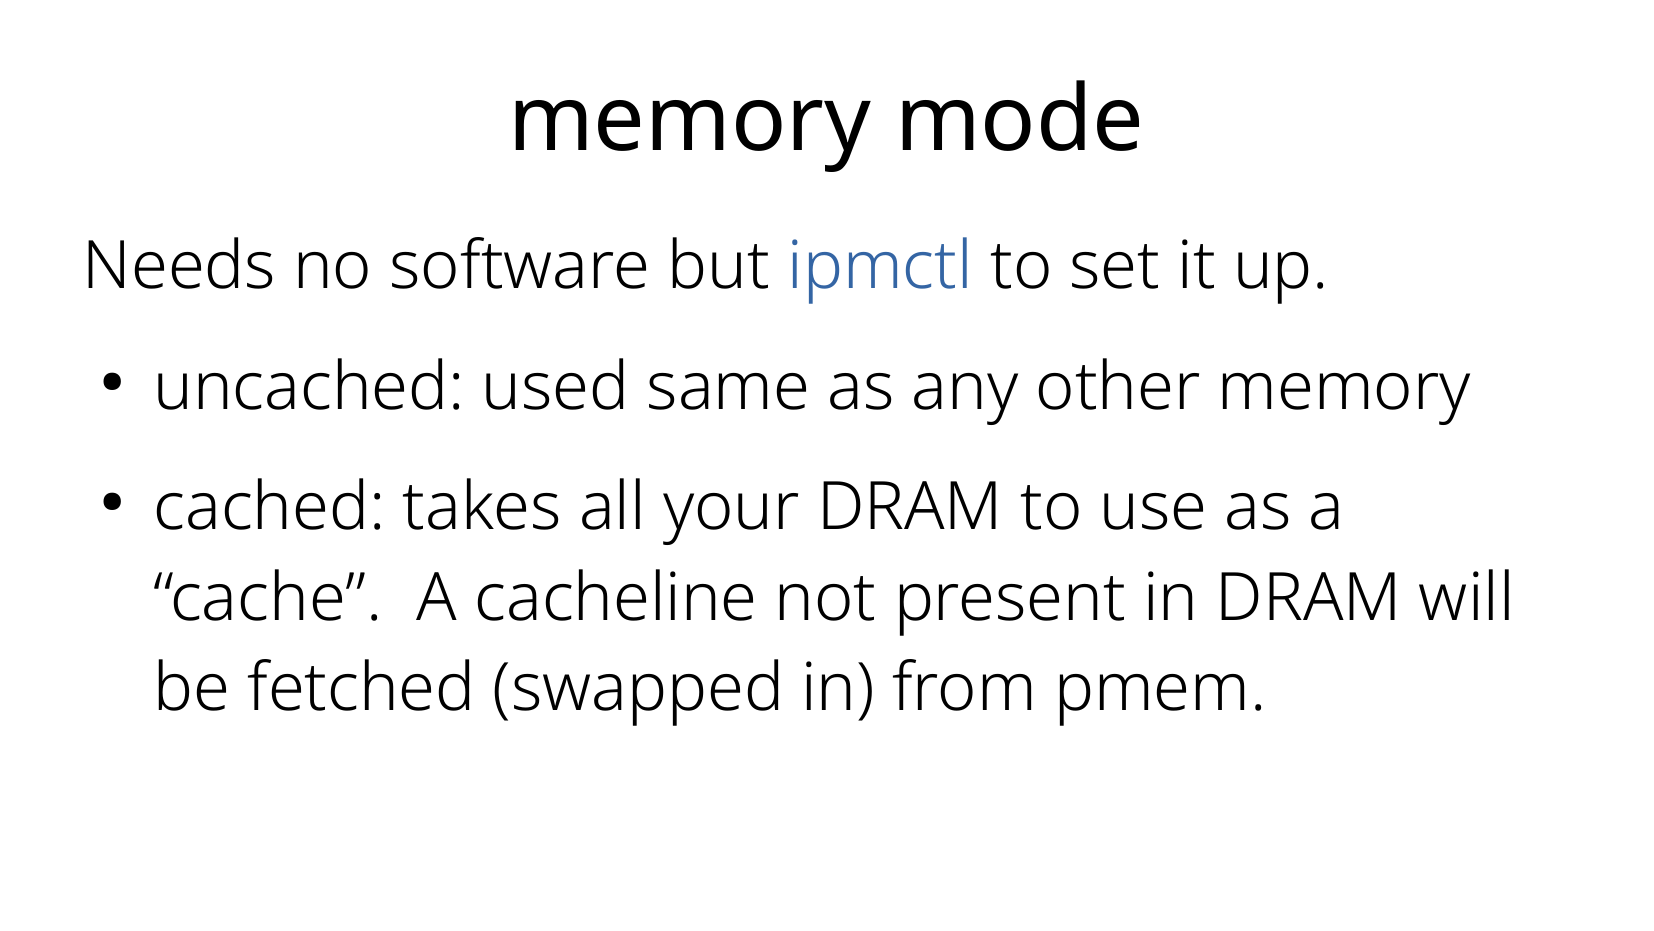

# memory mode
Needs no software but ipmctl to set it up.
uncached: used same as any other memory
cached: takes all your DRAM to use as a “cache”. A cacheline not present in DRAM will be fetched (swapped in) from pmem.